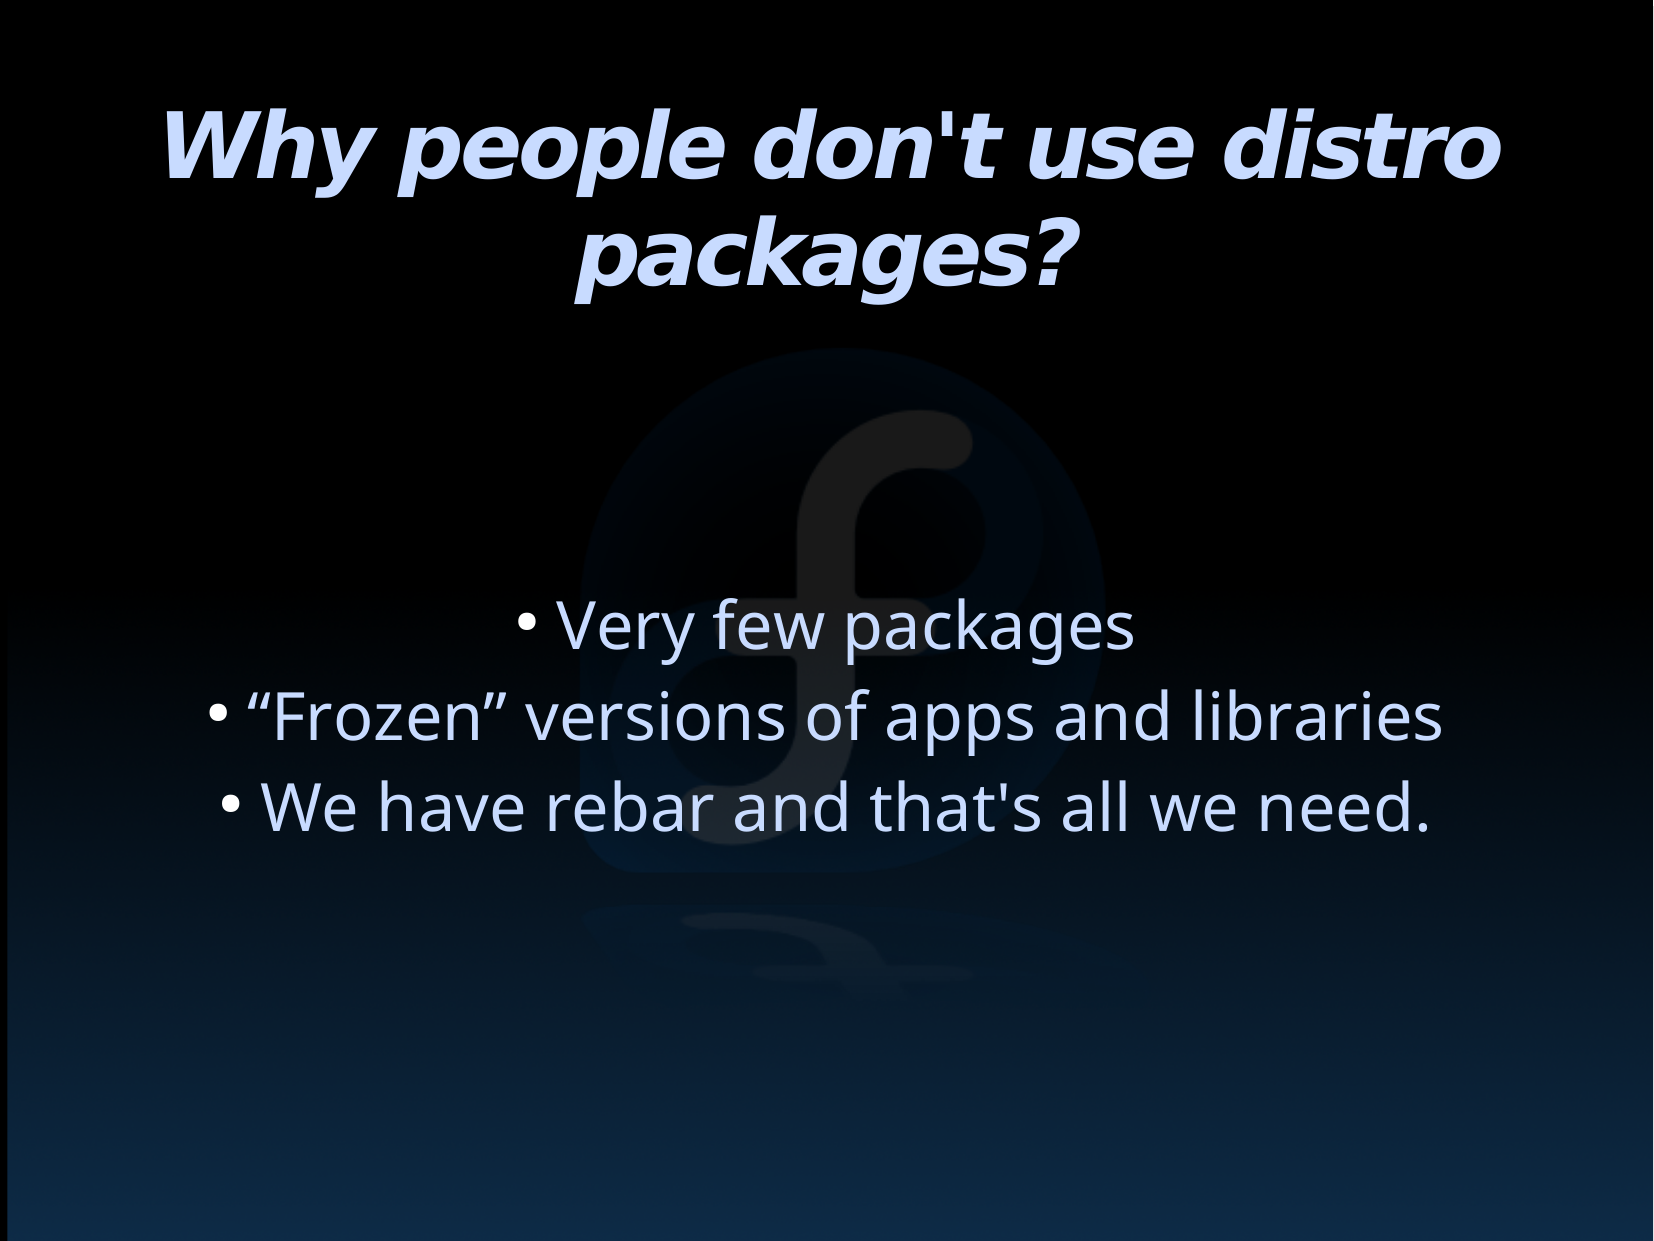

# Why people don't use distro packages?
 Very few packages
 “Frozen” versions of apps and libraries
 We have rebar and that's all we need.